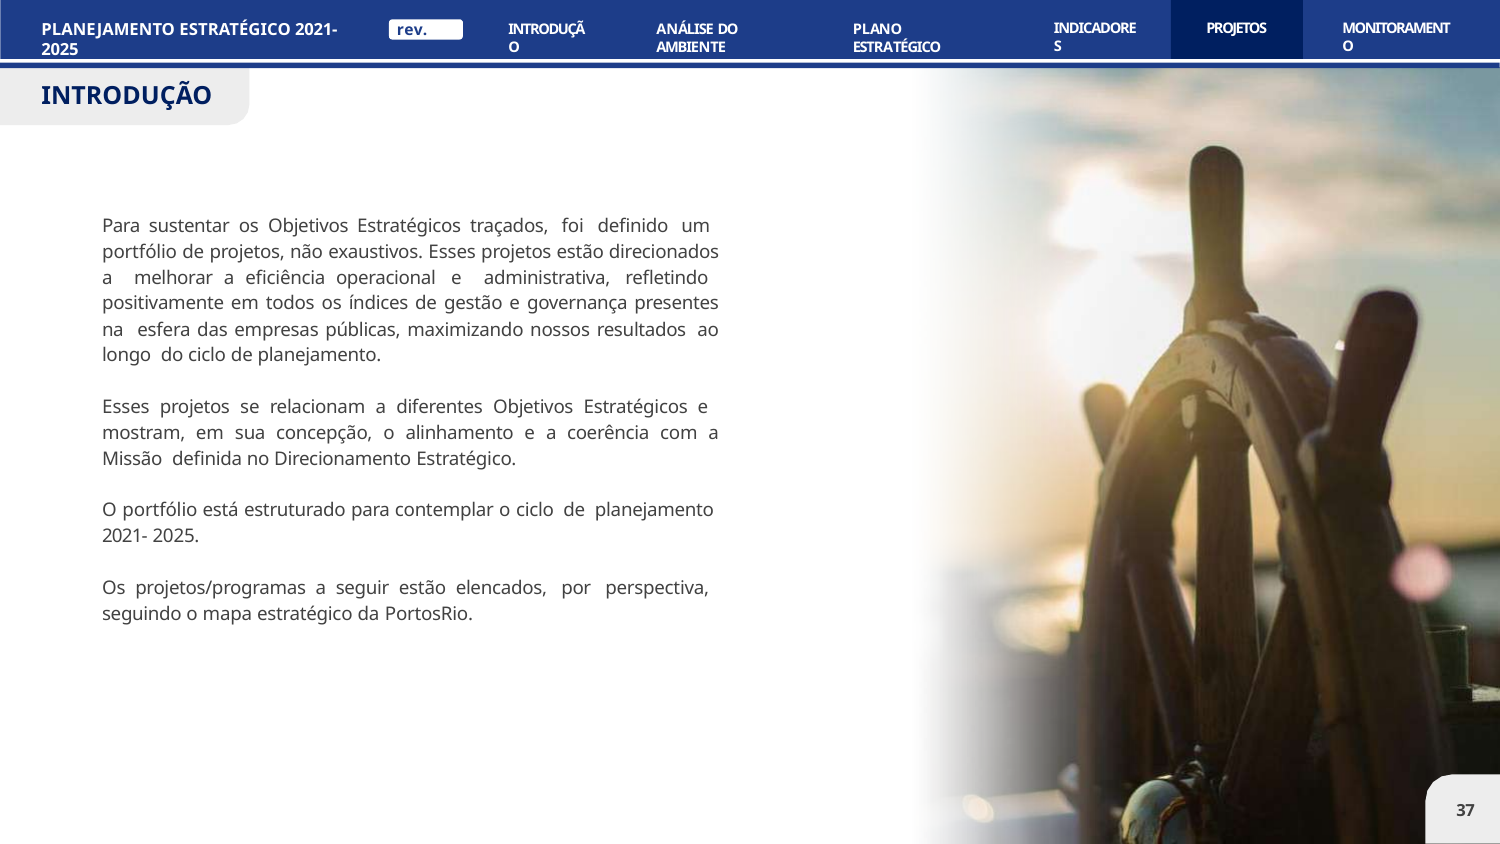

PLANEJAMENTO ESTRATÉGICO 2021-2025
INDICADORES
PROJETOS
MONITORAMENTO
rev. 2022
INTRODUÇÃO
ANÁLISE DO AMBIENTE
PLANO ESTRATÉGICO
INTRODUÇÃO
Para sustentar os Objetivos Estratégicos traçados, foi deﬁnido um portfólio de projetos, não exaustivos. Esses projetos estão direcionados a melhorar a eﬁciência operacional e administrativa, reﬂetindo positivamente em todos os índices de gestão e governança presentes na esfera das empresas públicas, maximizando nossos resultados ao longo do ciclo de planejamento.
Esses projetos se relacionam a diferentes Objetivos Estratégicos e mostram, em sua concepção, o alinhamento e a coerência com a Missão deﬁnida no Direcionamento Estratégico.
O portfólio está estruturado para contemplar o ciclo de planejamento 2021- 2025.
Os projetos/programas a seguir estão elencados, por perspectiva, seguindo o mapa estratégico da PortosRio.